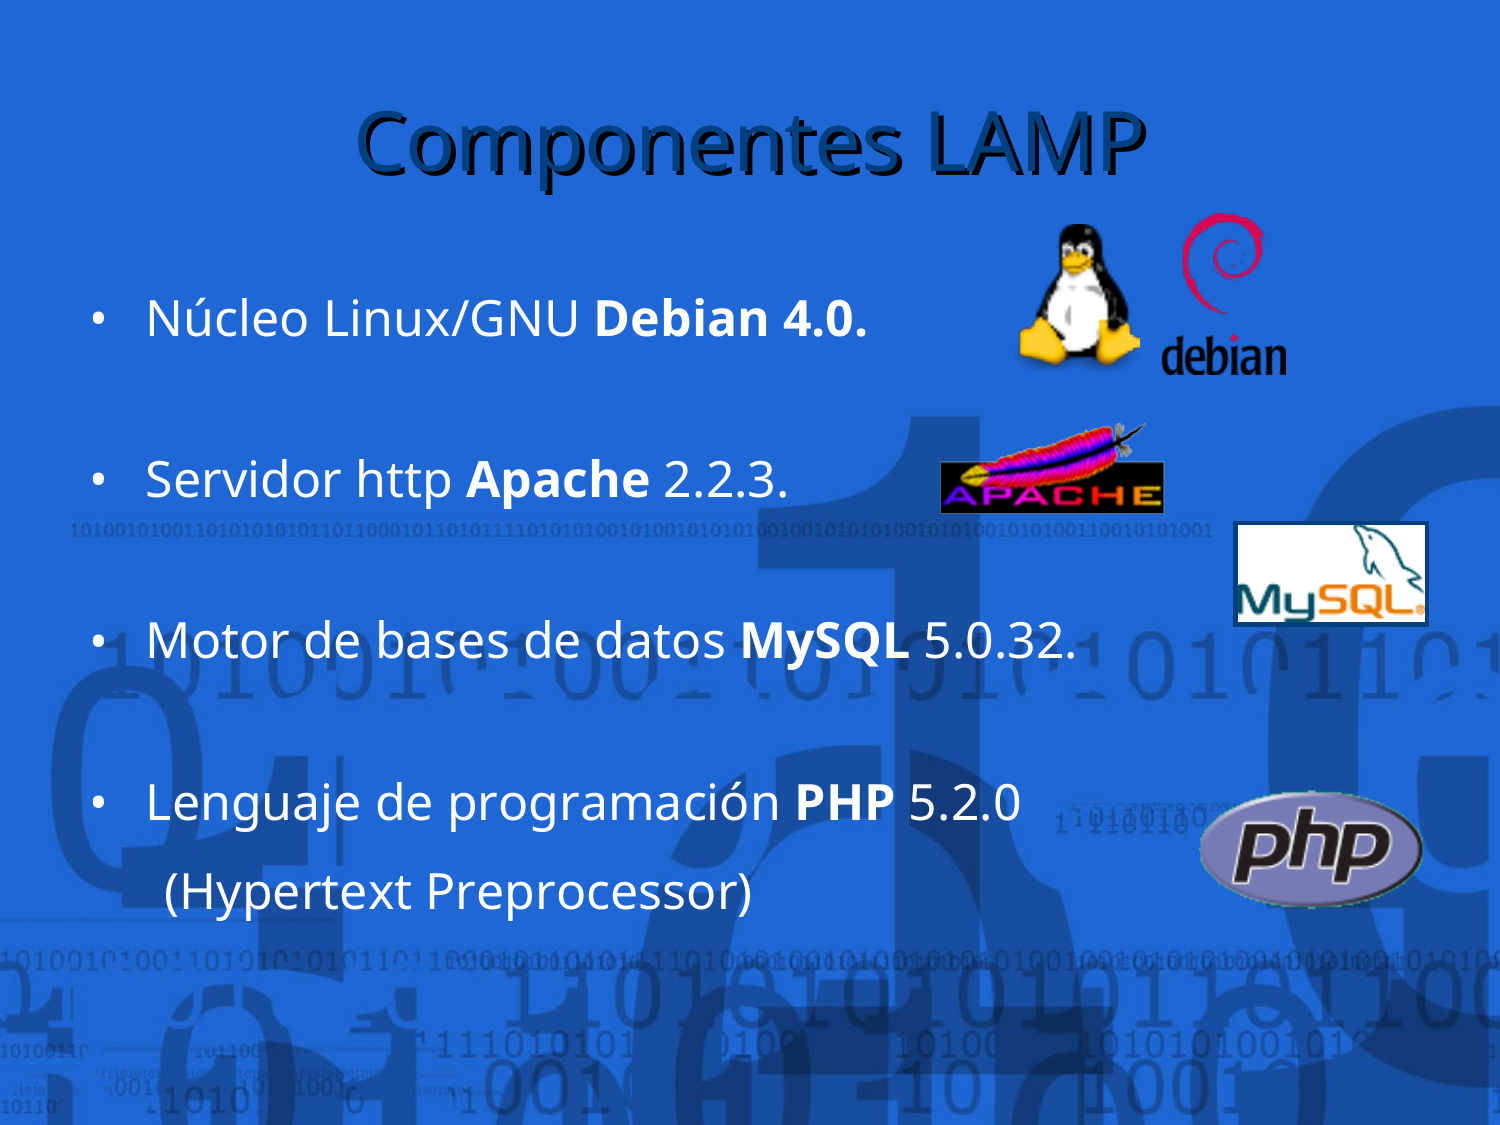

# Componentes LAMP
Núcleo Linux/GNU Debian 4.0.
Servidor http Apache 2.2.3.
Motor de bases de datos MySQL 5.0.32.
Lenguaje de programación PHP 5.2.0
(Hypertext Preprocessor)